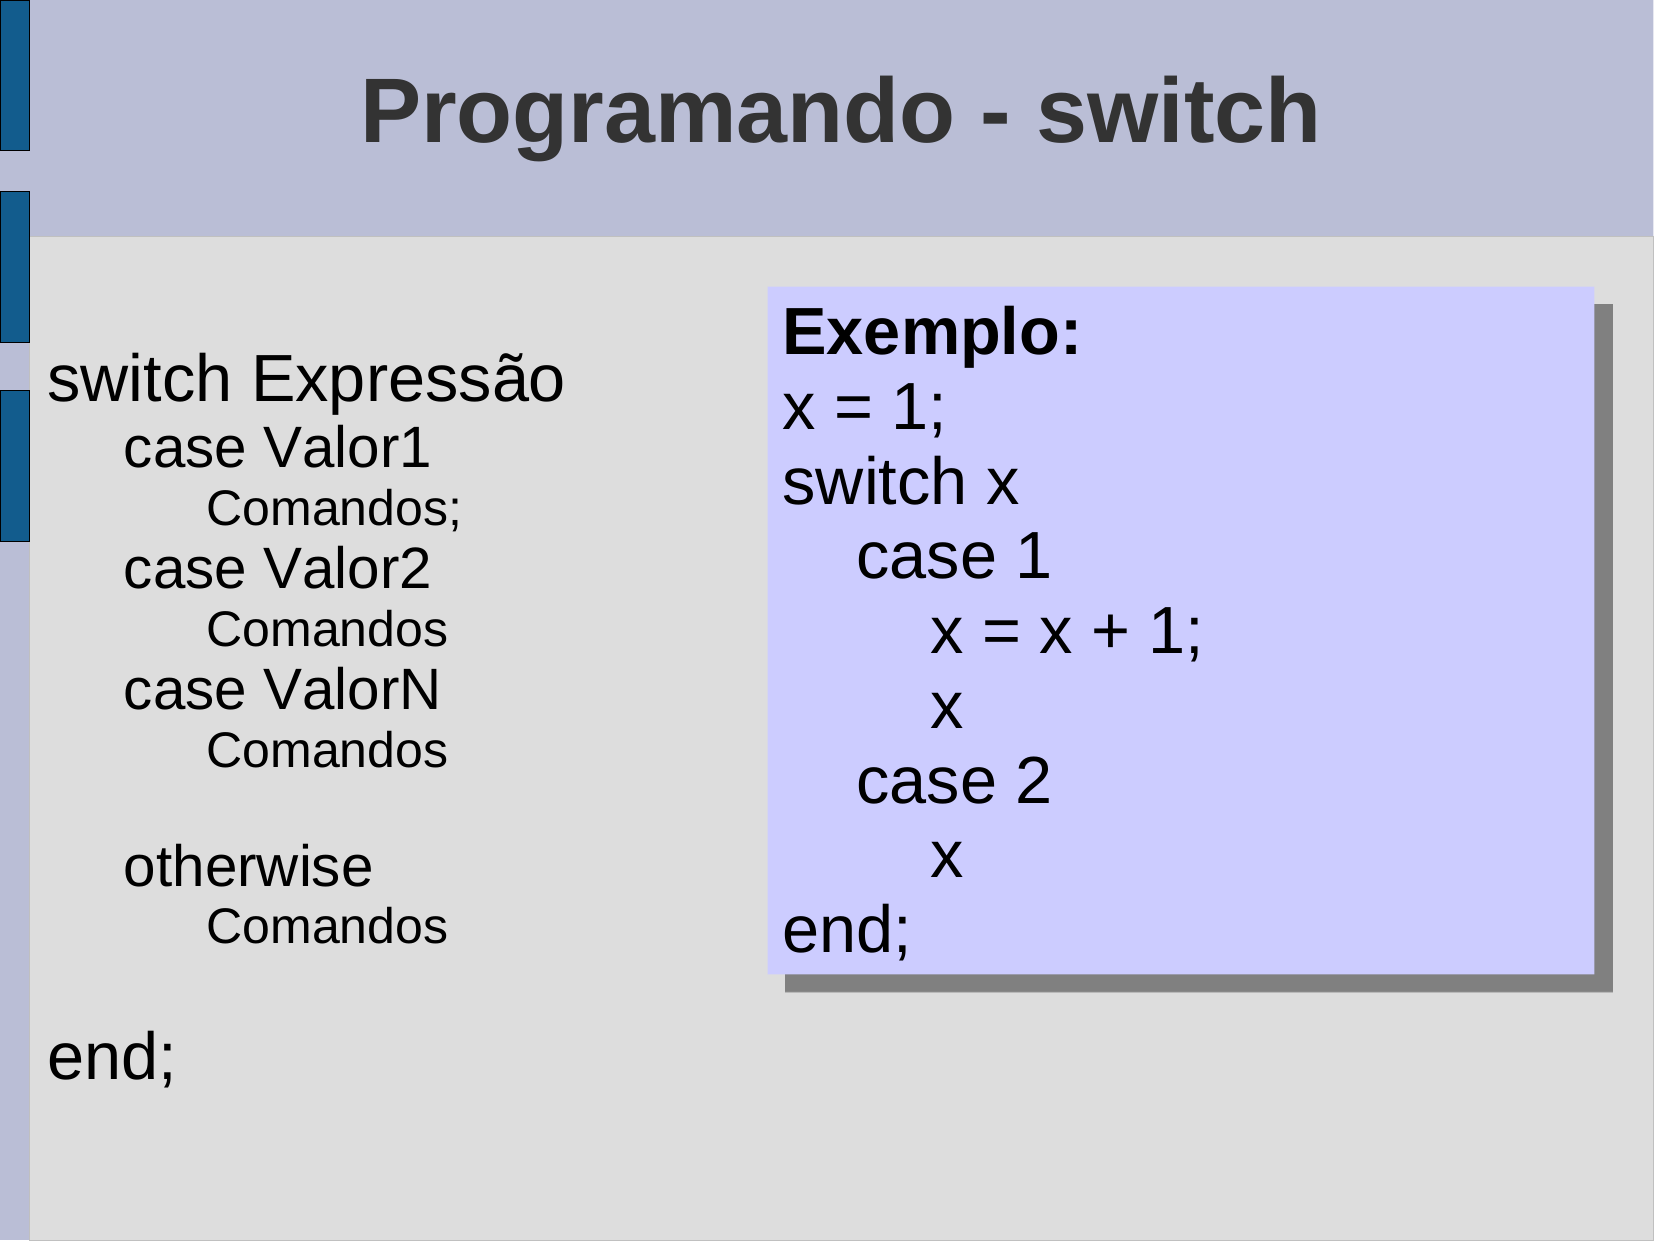

# Programando - switch
switch Expressão
case Valor1
Comandos;
case Valor2
Comandos
case ValorN
Comandos
otherwise
Comandos
end;
Exemplo:
x = 1;
switch x
	case 1
		x = x + 1;
		x
	case 2
		x
end;